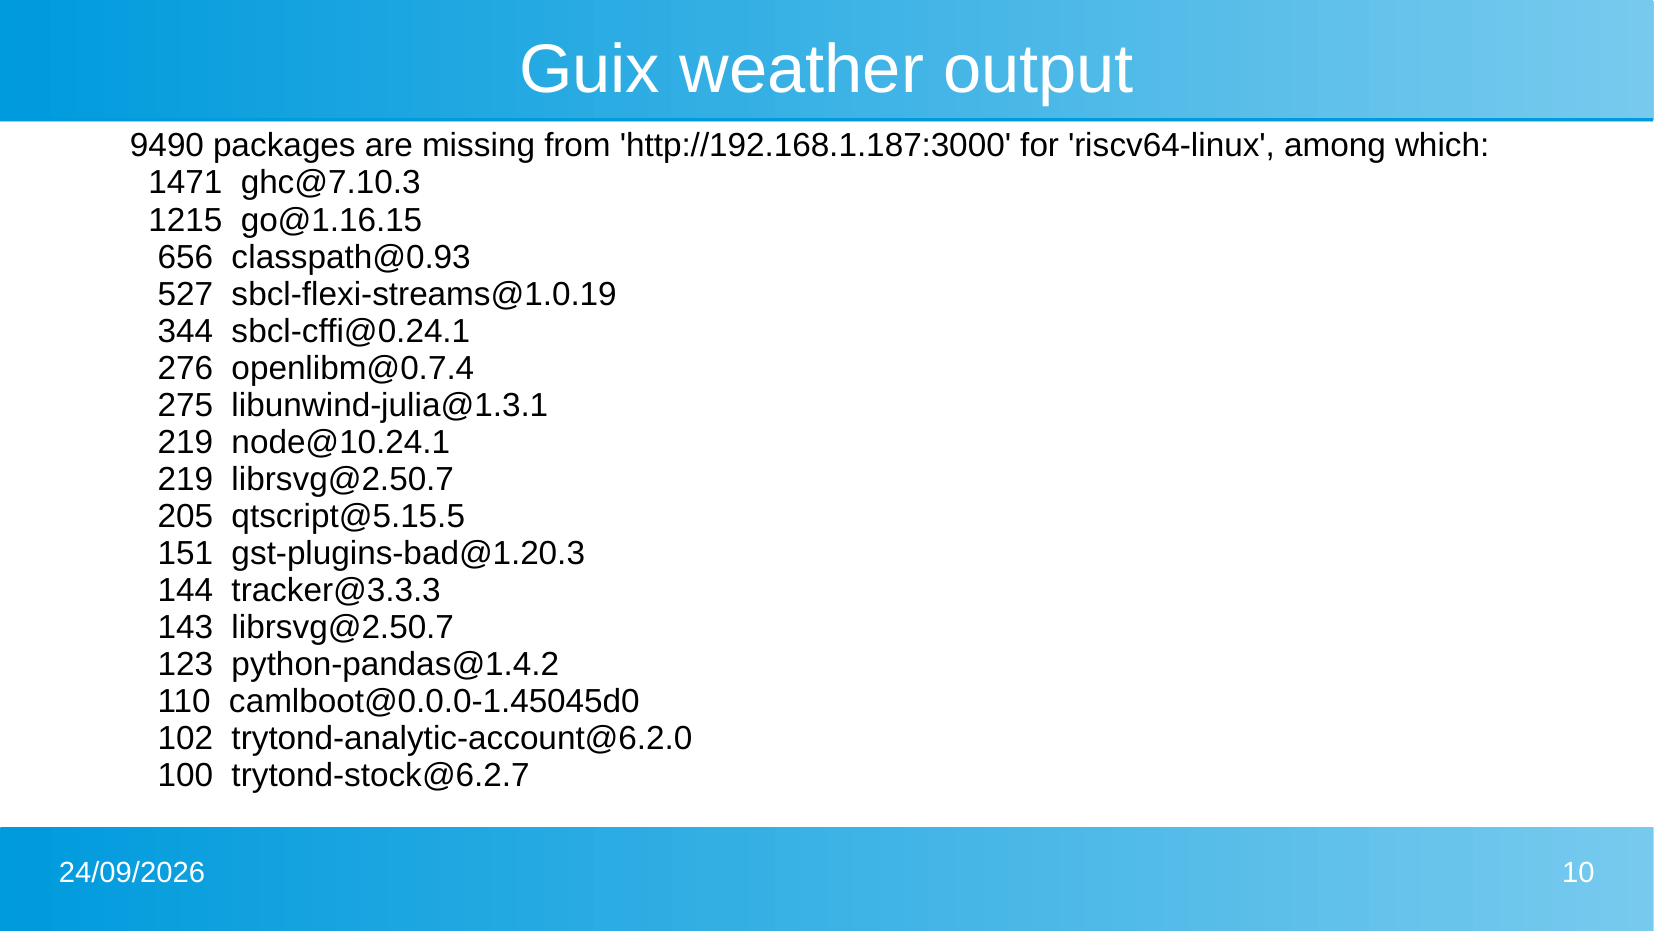

# Guix weather output
9490 packages are missing from 'http://192.168.1.187:3000' for 'riscv64-linux', among which:
 1471 ghc@7.10.3
 1215 go@1.16.15
 656 classpath@0.93
 527 sbcl-flexi-streams@1.0.19
 344 sbcl-cffi@0.24.1
 276 openlibm@0.7.4
 275 libunwind-julia@1.3.1
 219 node@10.24.1
 219 librsvg@2.50.7
 205 qtscript@5.15.5
 151 gst-plugins-bad@1.20.3
 144 tracker@3.3.3
 143 librsvg@2.50.7
 123 python-pandas@1.4.2
 110 camlboot@0.0.0-1.45045d0
 102 trytond-analytic-account@6.2.0
 100 trytond-stock@6.2.7
10